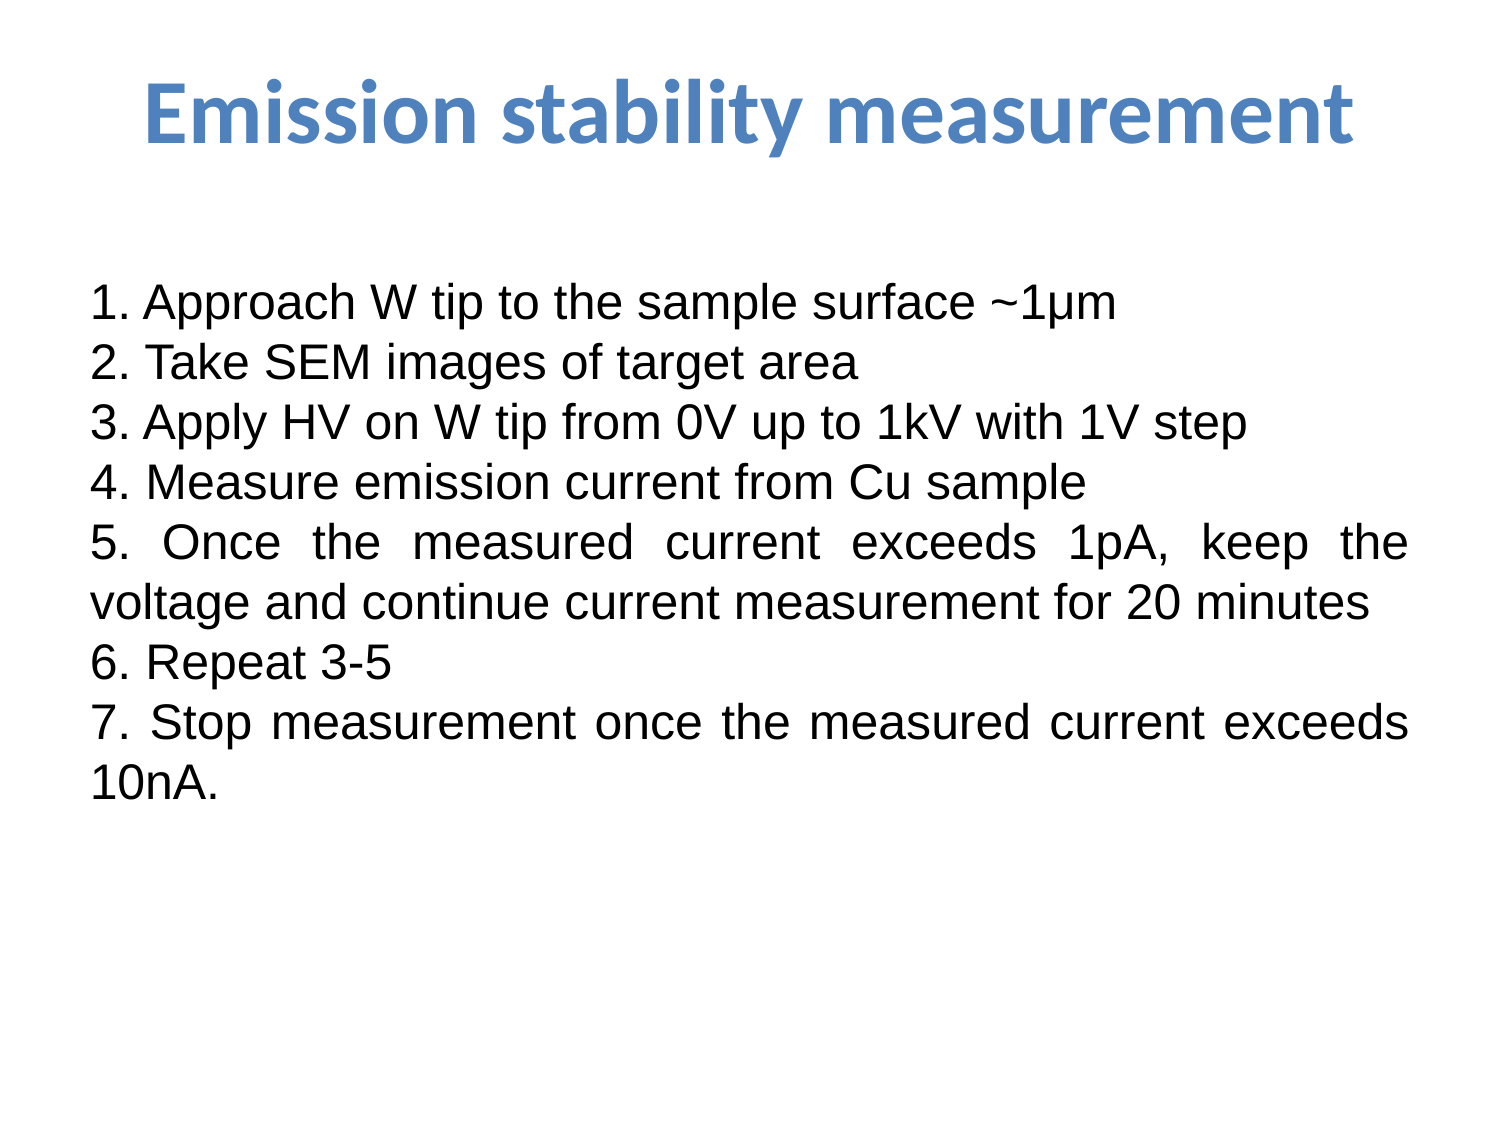

Emission stability measurement
1. Approach W tip to the sample surface ~1μm
2. Take SEM images of target area
3. Apply HV on W tip from 0V up to 1kV with 1V step
4. Measure emission current from Cu sample
5. Once the measured current exceeds 1pA, keep the voltage and continue current measurement for 20 minutes
6. Repeat 3-5
7. Stop measurement once the measured current exceeds 10nA.